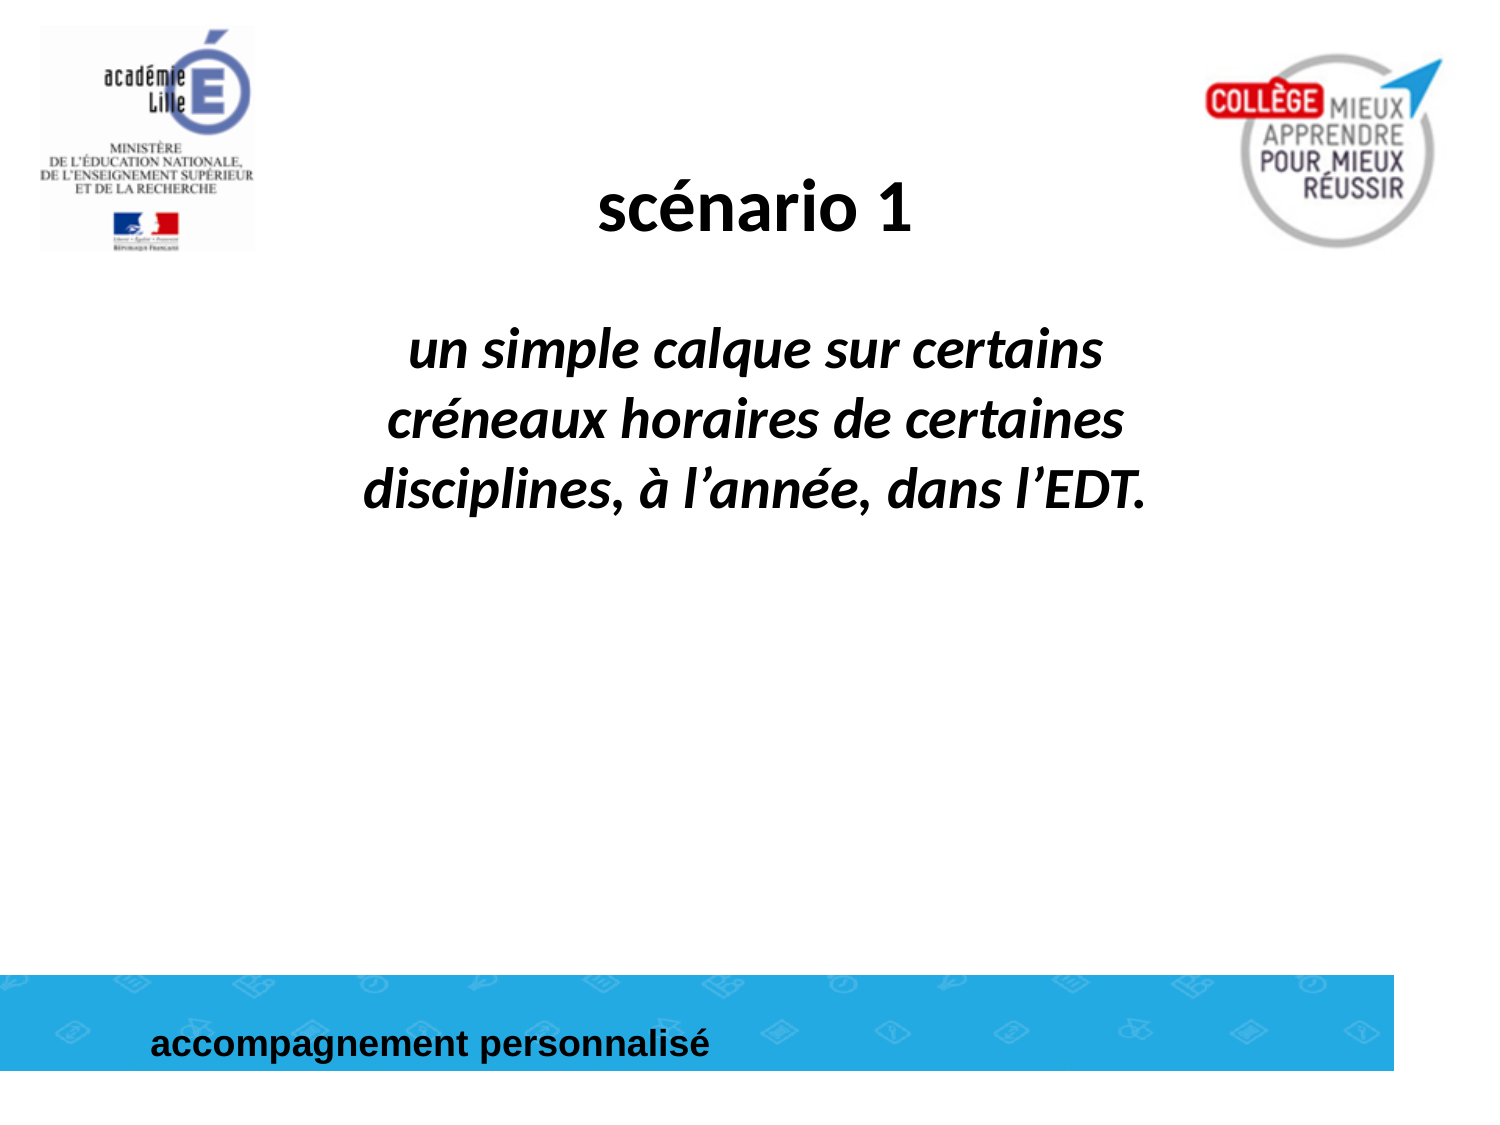

scénario 1
# un simple calque sur certains créneaux horaires de certaines disciplines, à l’année, dans l’EDT.
accompagnement personnalisé